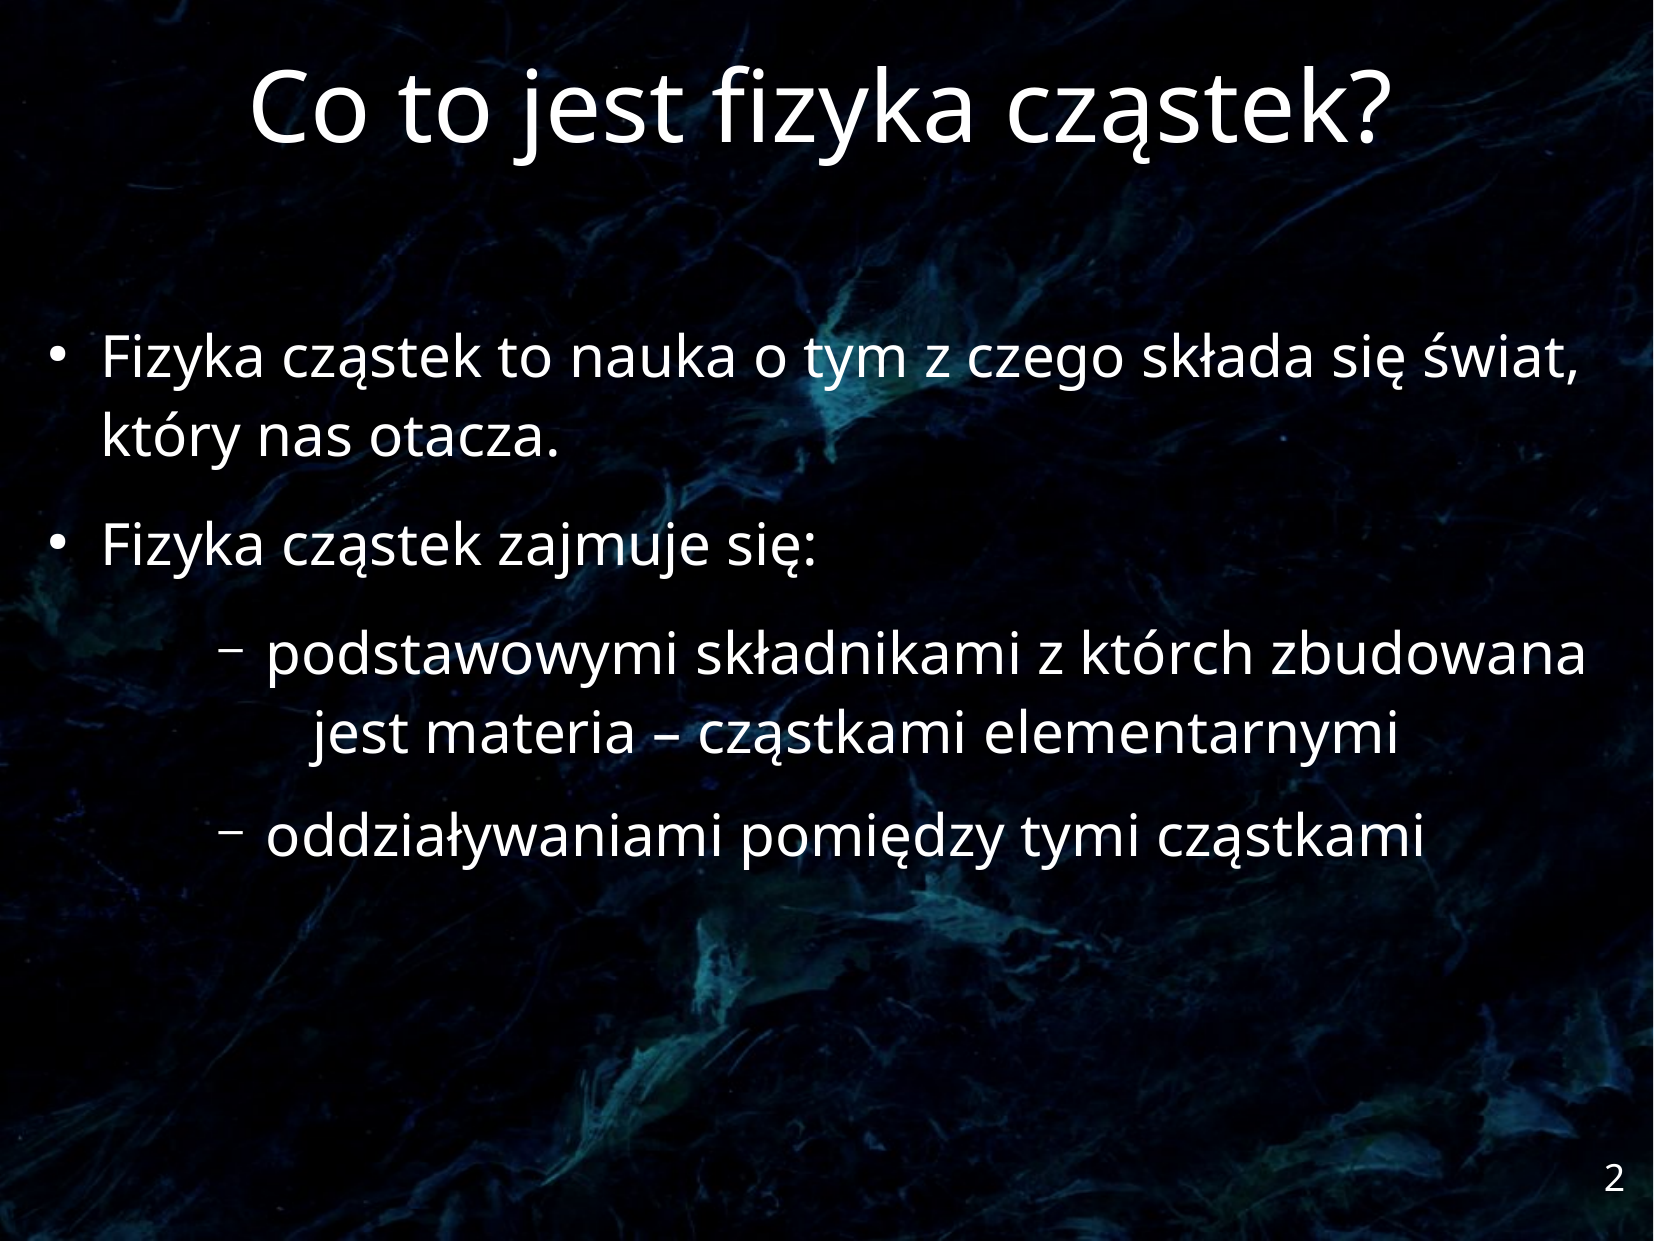

# Co to jest fizyka cząstek?
Fizyka cząstek to nauka o tym z czego składa się świat, który nas otacza.
Fizyka cząstek zajmuje się:
podstawowymi składnikami z którch zbudowana jest materia – cząstkami elementarnymi
oddziaływaniami pomiędzy tymi cząstkami
2